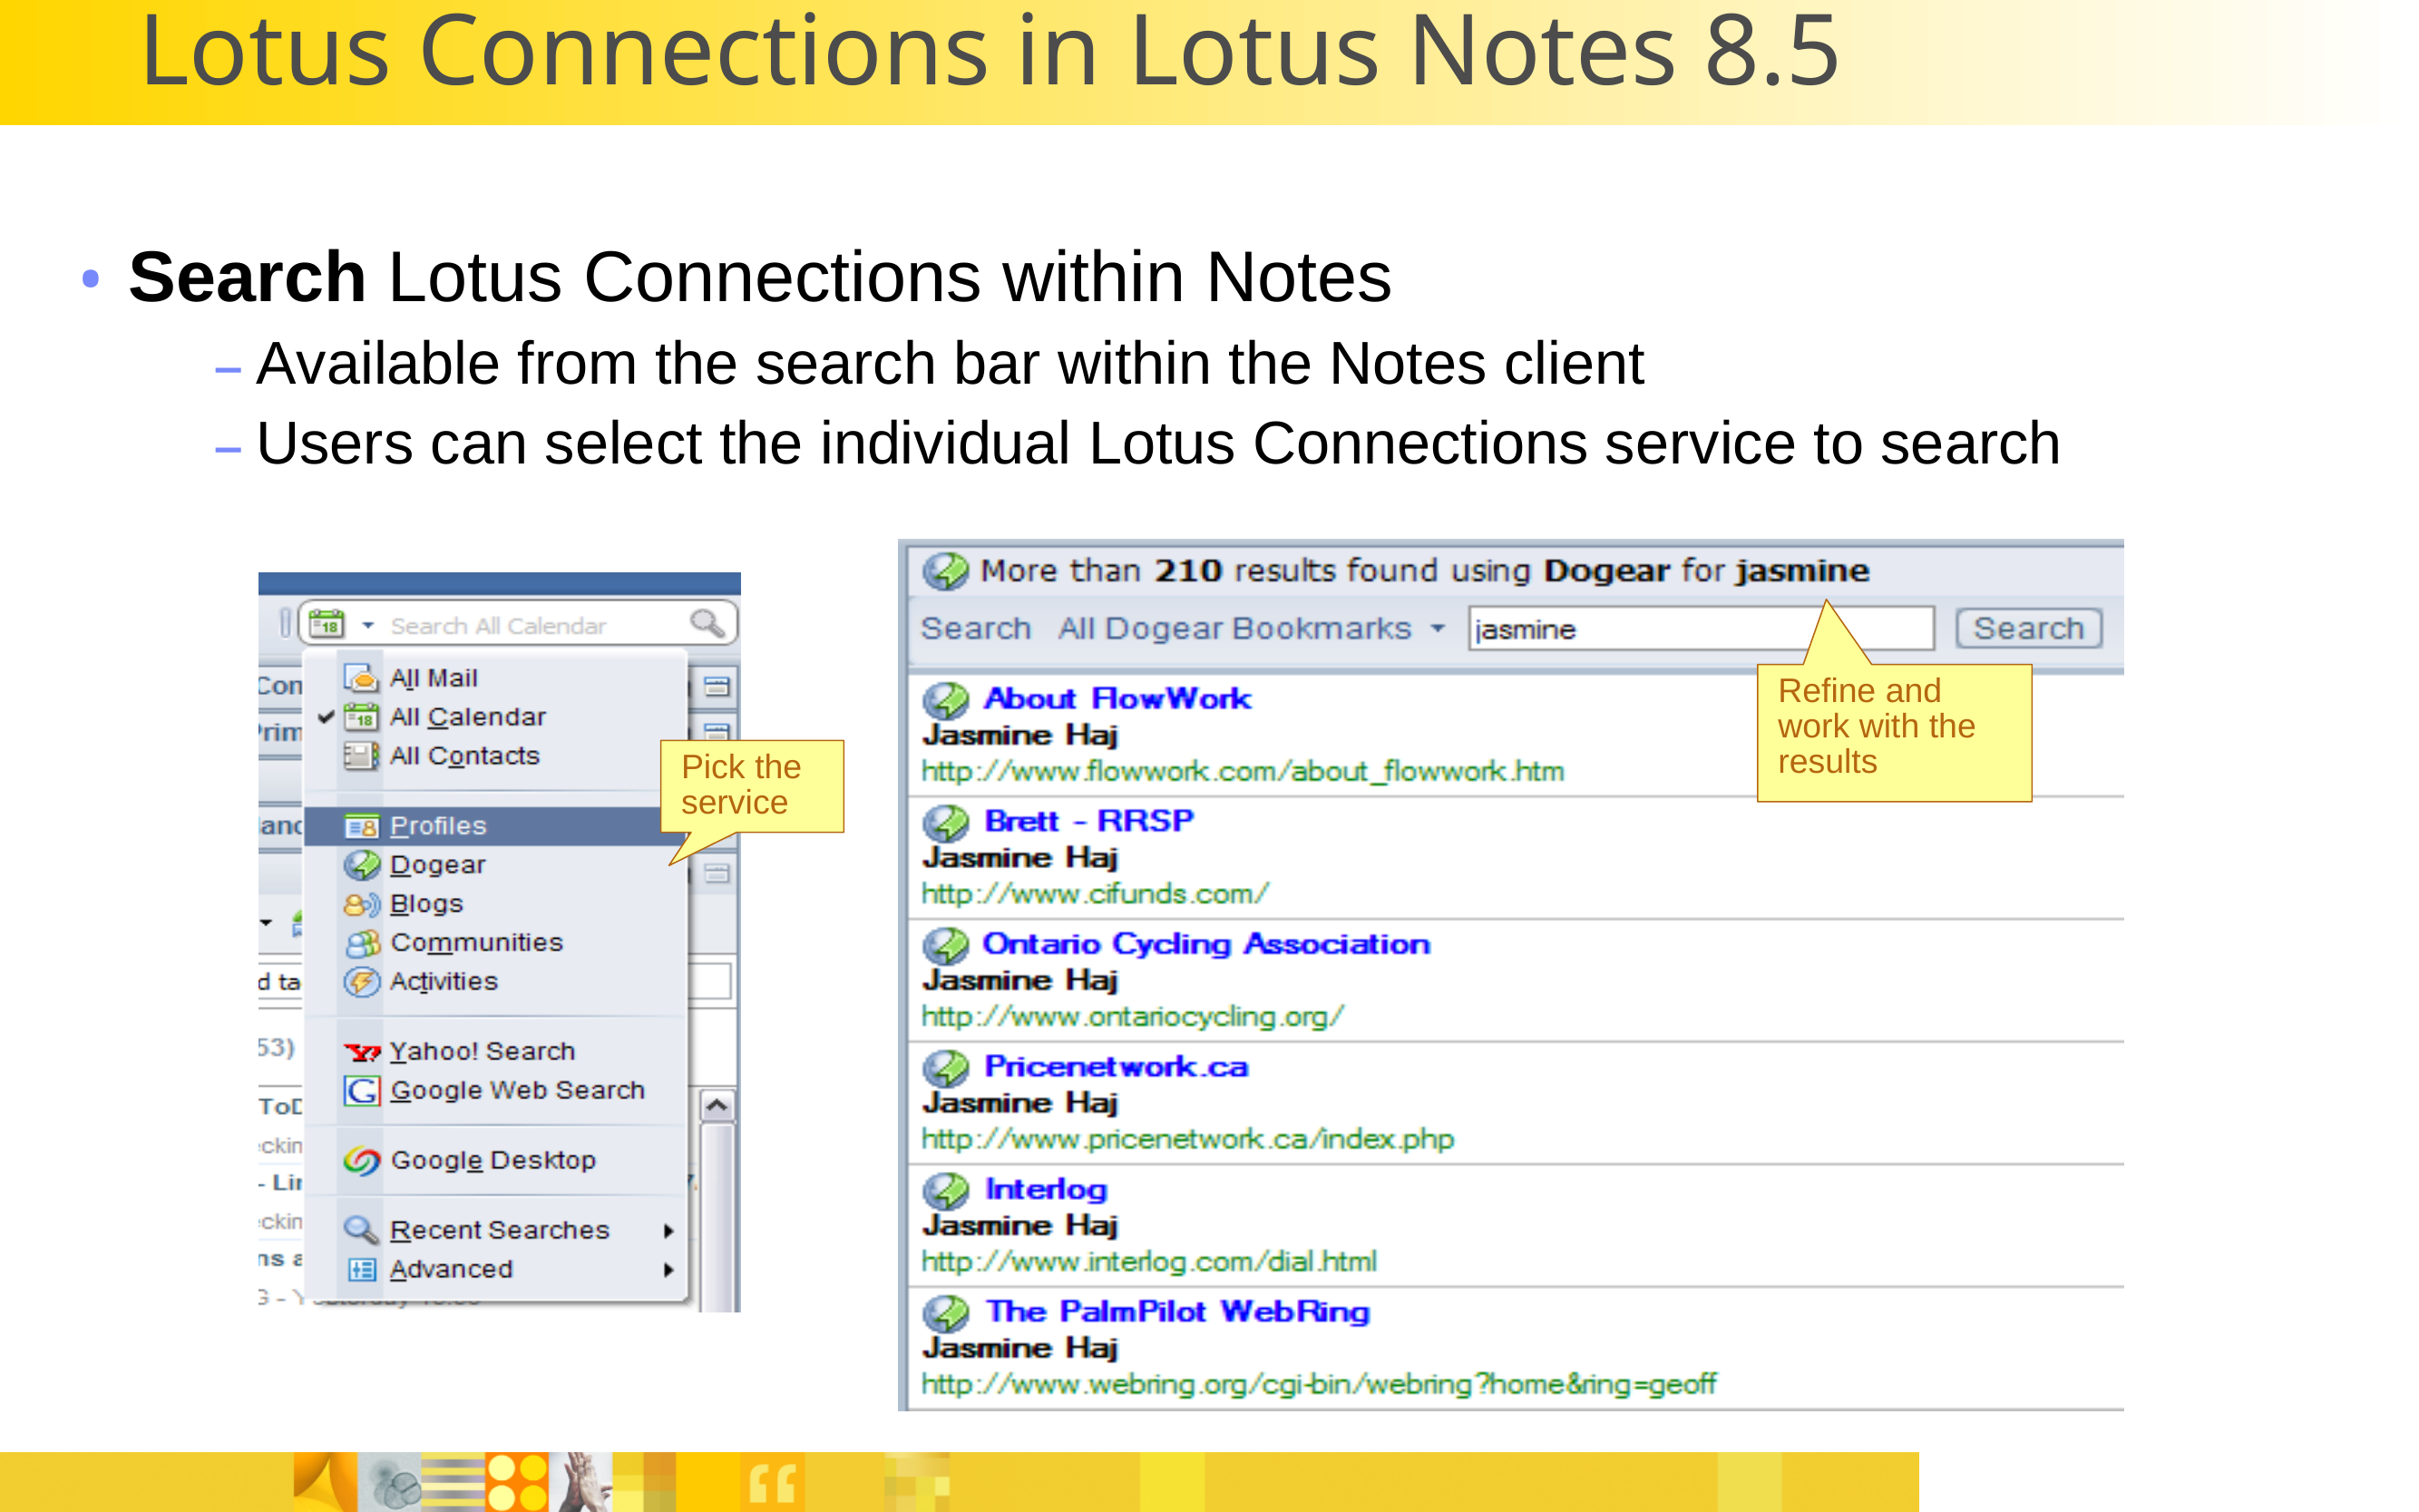

# Lotus Connections in Lotus Notes 8.5
Search Lotus Connections within Notes
Available from the search bar within the Notes client
Users can select the individual Lotus Connections service to search
Refine and work with the results
Pick the service